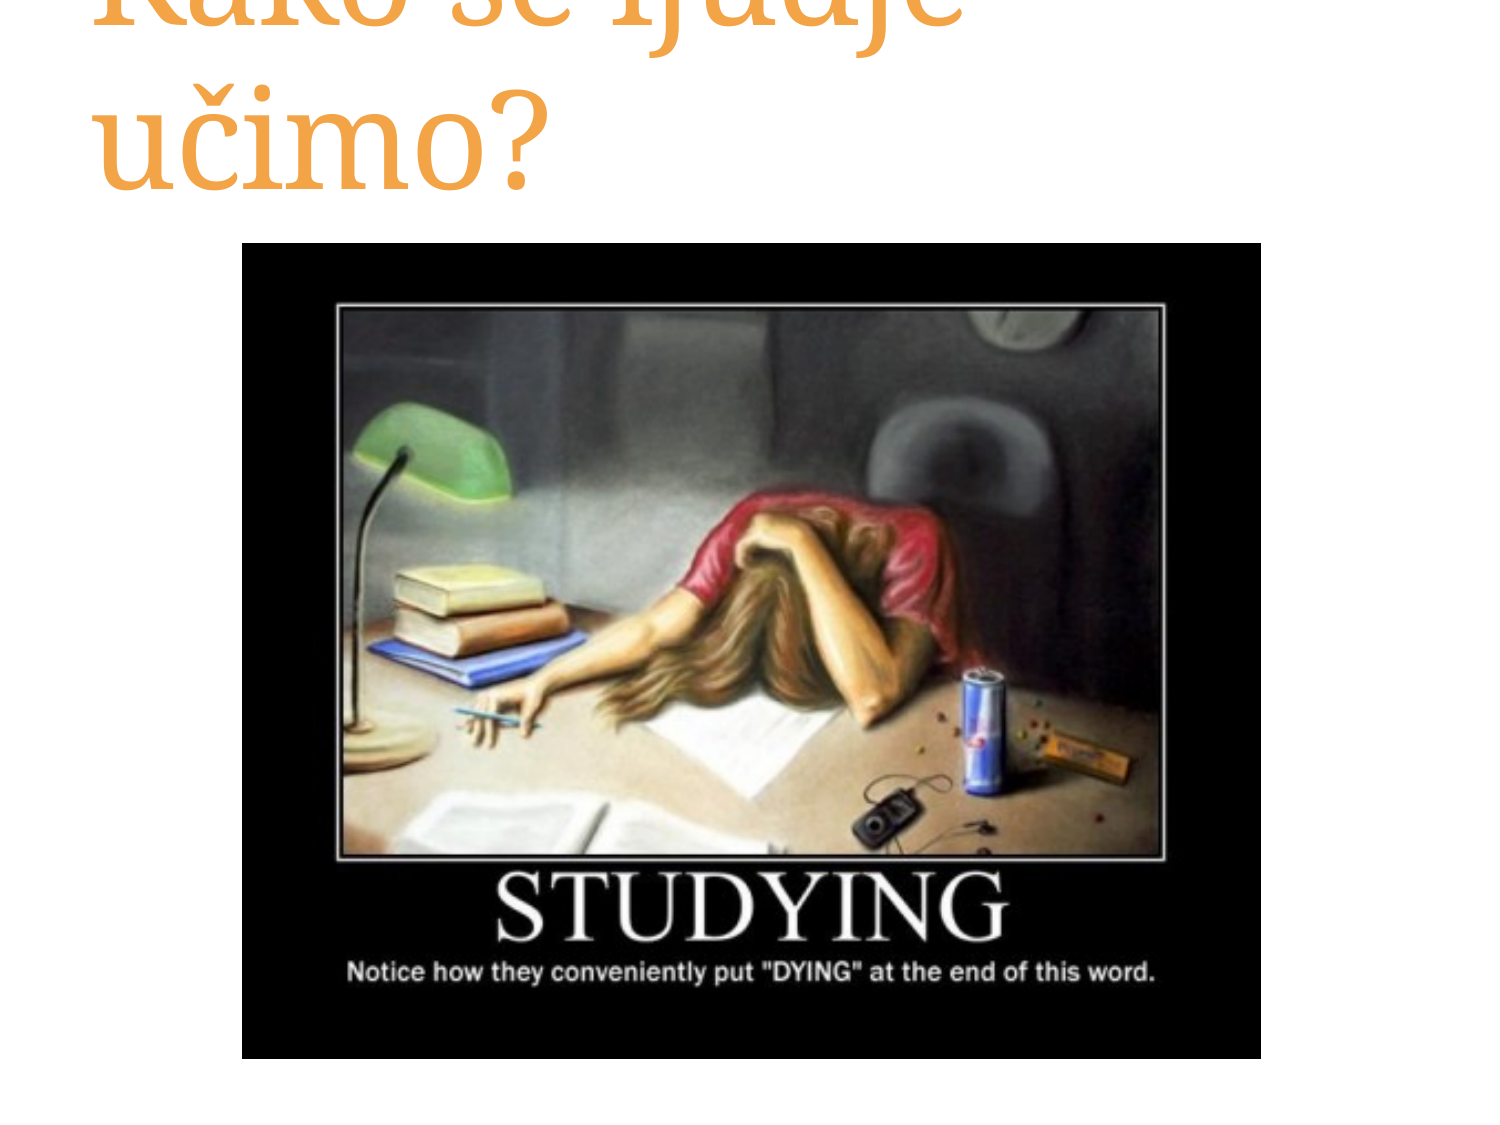

# Kako se ljudje učimo?
Kako se ljudje učimo?